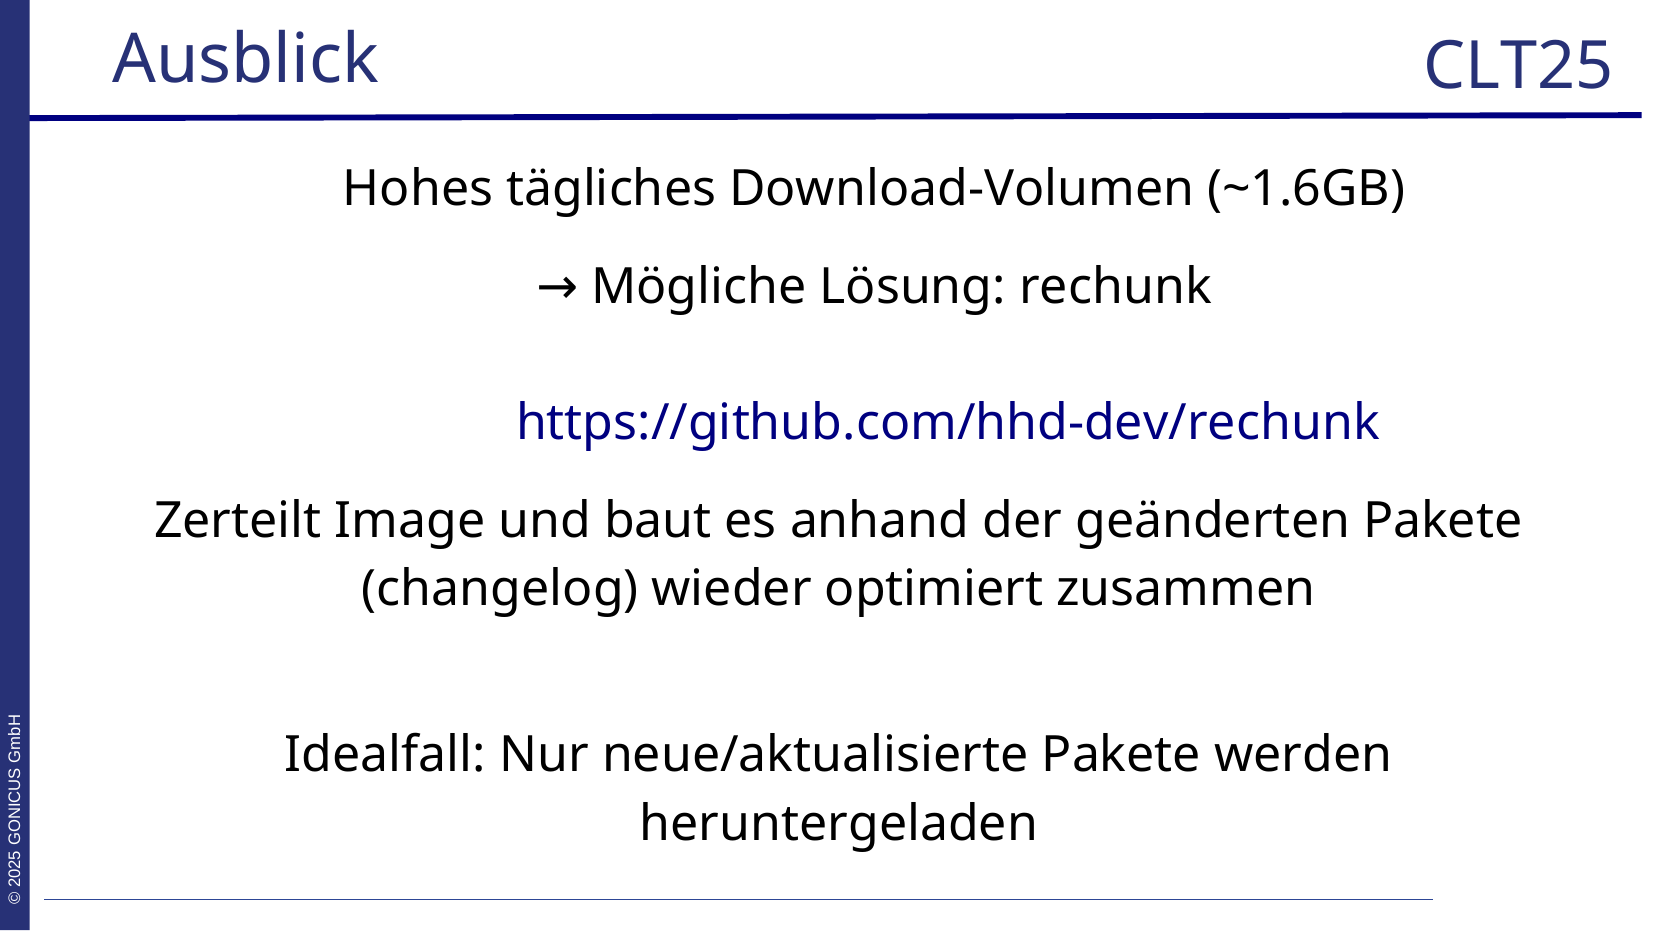

# Ausblick
Hohes tägliches Download-Volumen (~1.6GB)
→ Mögliche Lösung: rechunk
		https://github.com/hhd-dev/rechunk
Zerteilt Image und baut es anhand der geänderten Pakete (changelog) wieder optimiert zusammen
Idealfall: Nur neue/aktualisierte Pakete werden heruntergeladen